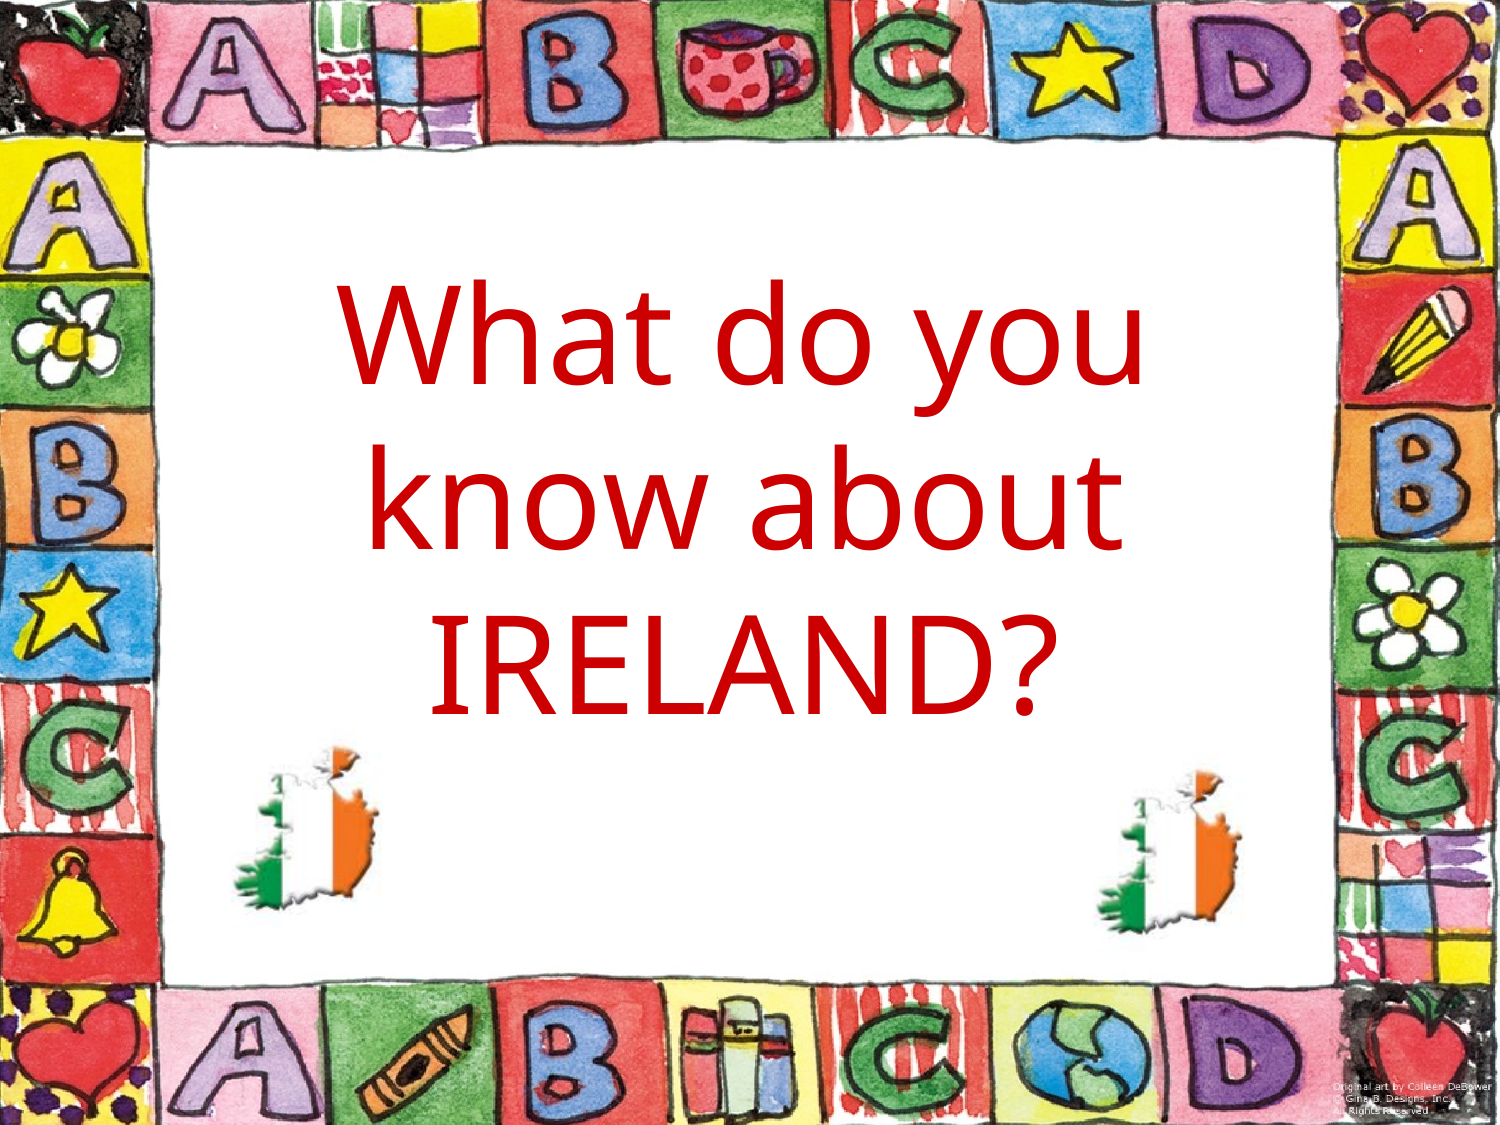

# What do you know about IRELAND?